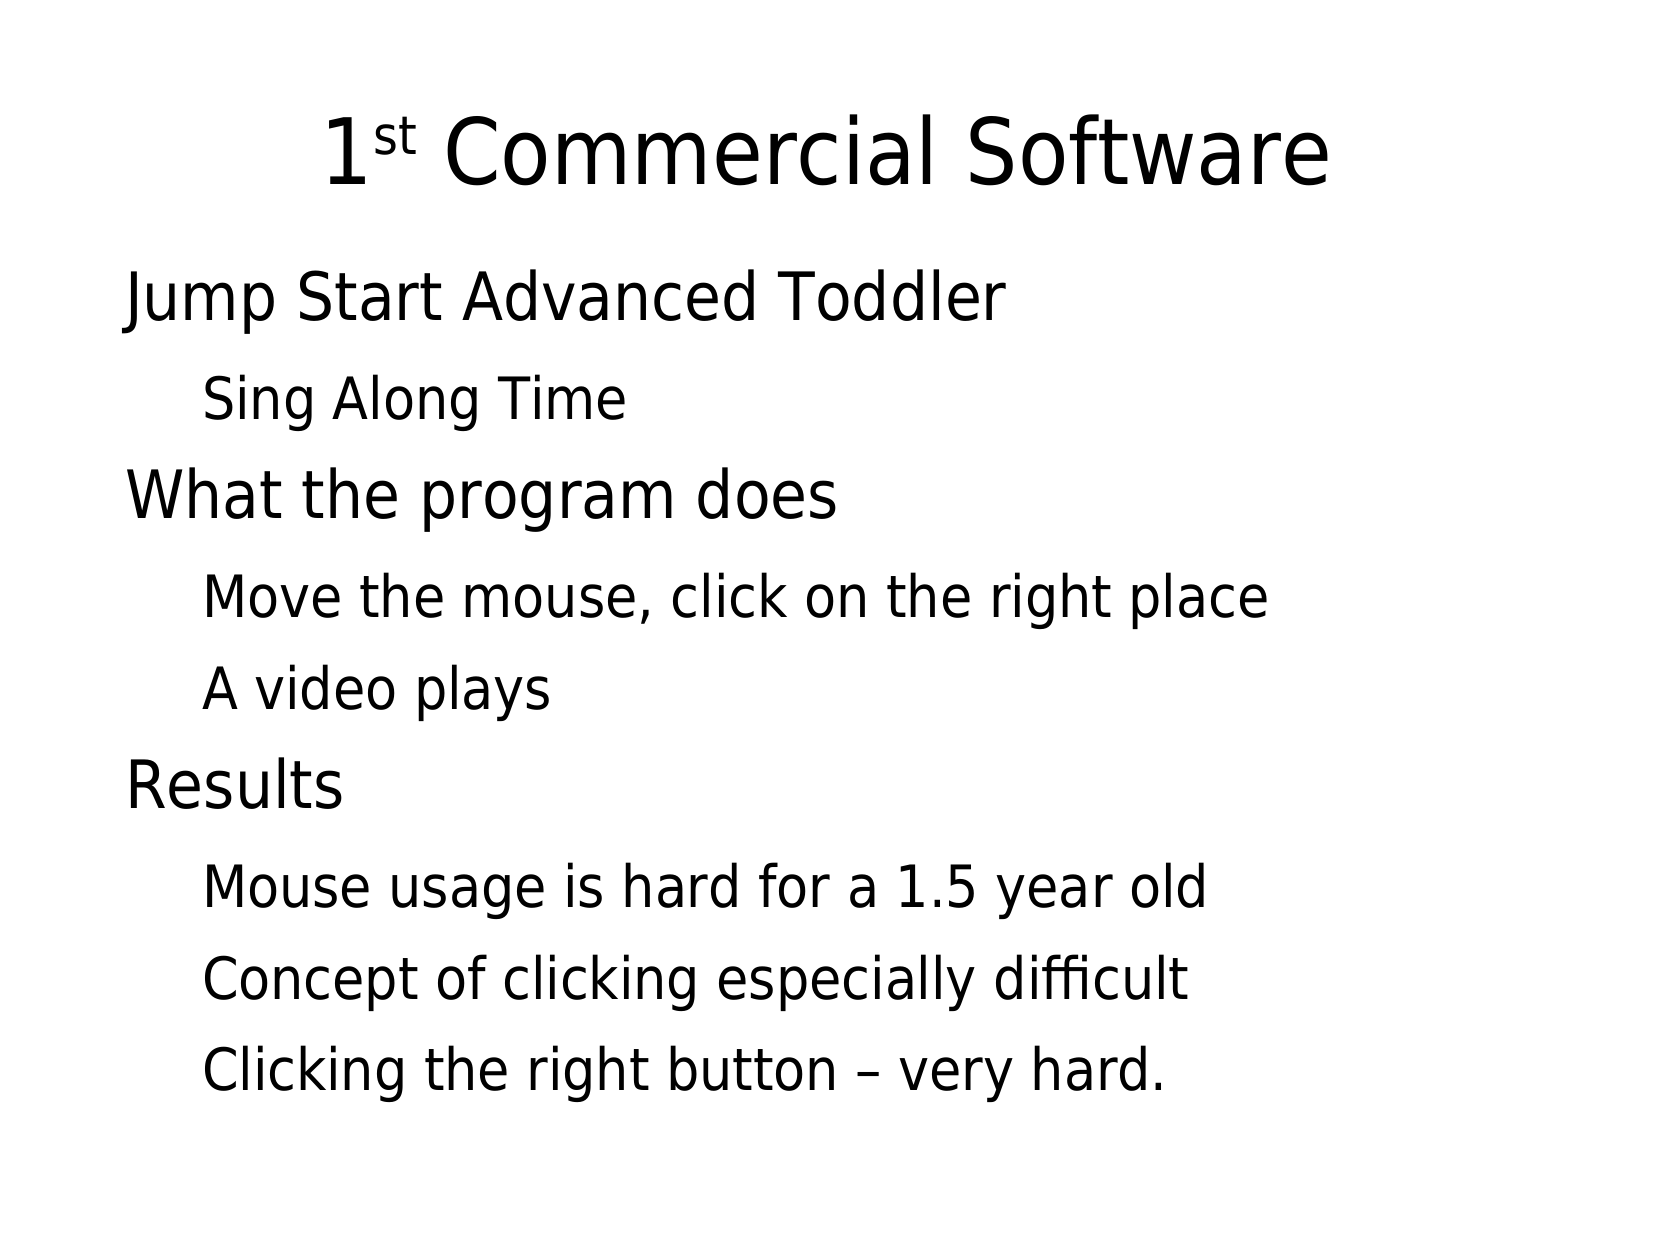

# 1st Commercial Software
Jump Start Advanced Toddler
Sing Along Time
What the program does
Move the mouse, click on the right place
A video plays
Results
Mouse usage is hard for a 1.5 year old
Concept of clicking especially difficult
Clicking the right button – very hard.